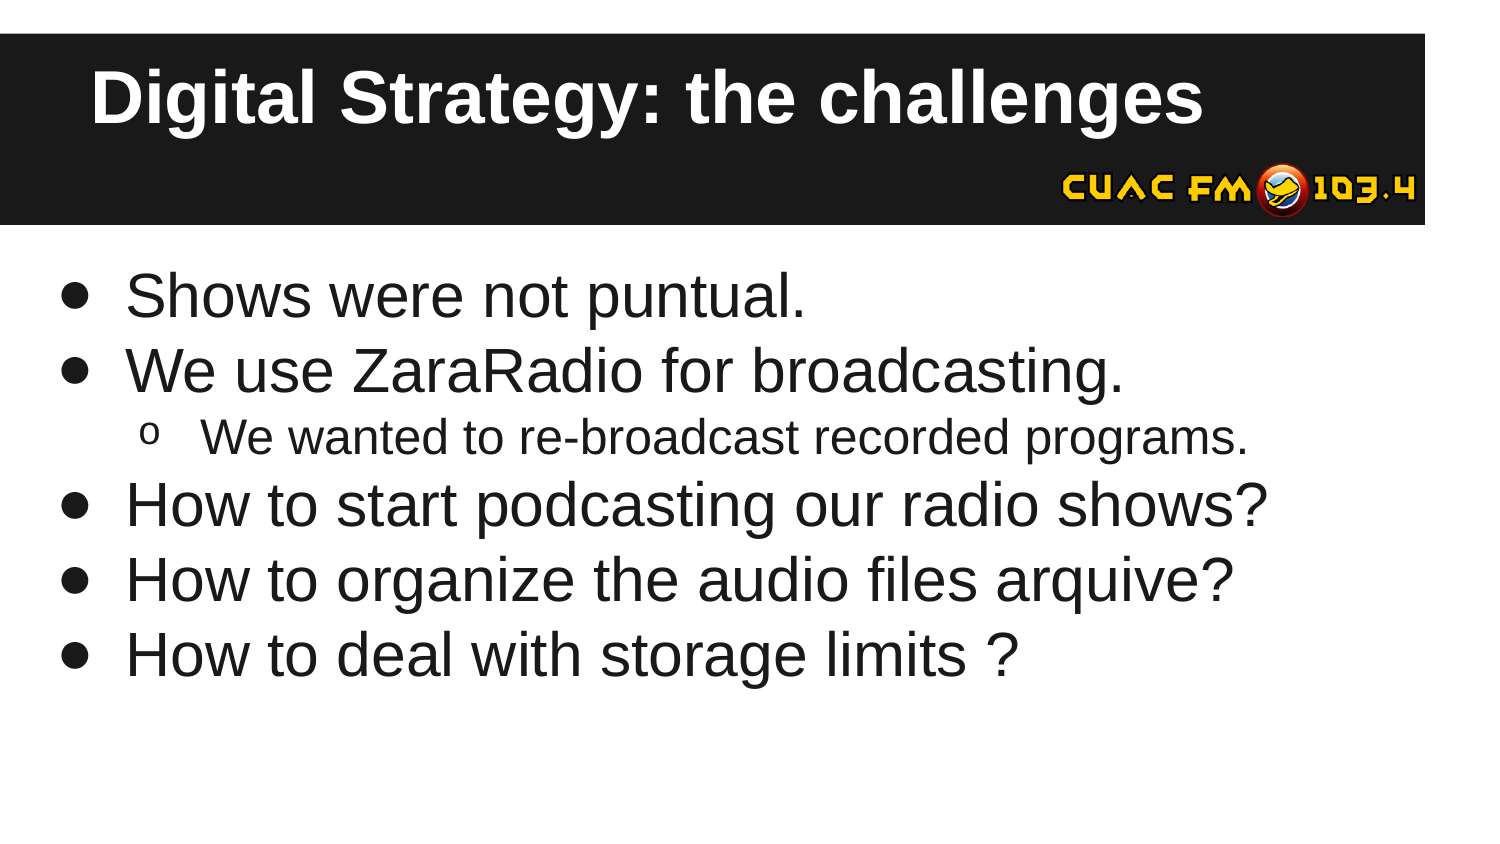

# Digital Strategy: the challenges
Shows were not puntual.
We use ZaraRadio for broadcasting.
We wanted to re-broadcast recorded programs.
How to start podcasting our radio shows?
How to organize the audio files arquive?
How to deal with storage limits ?